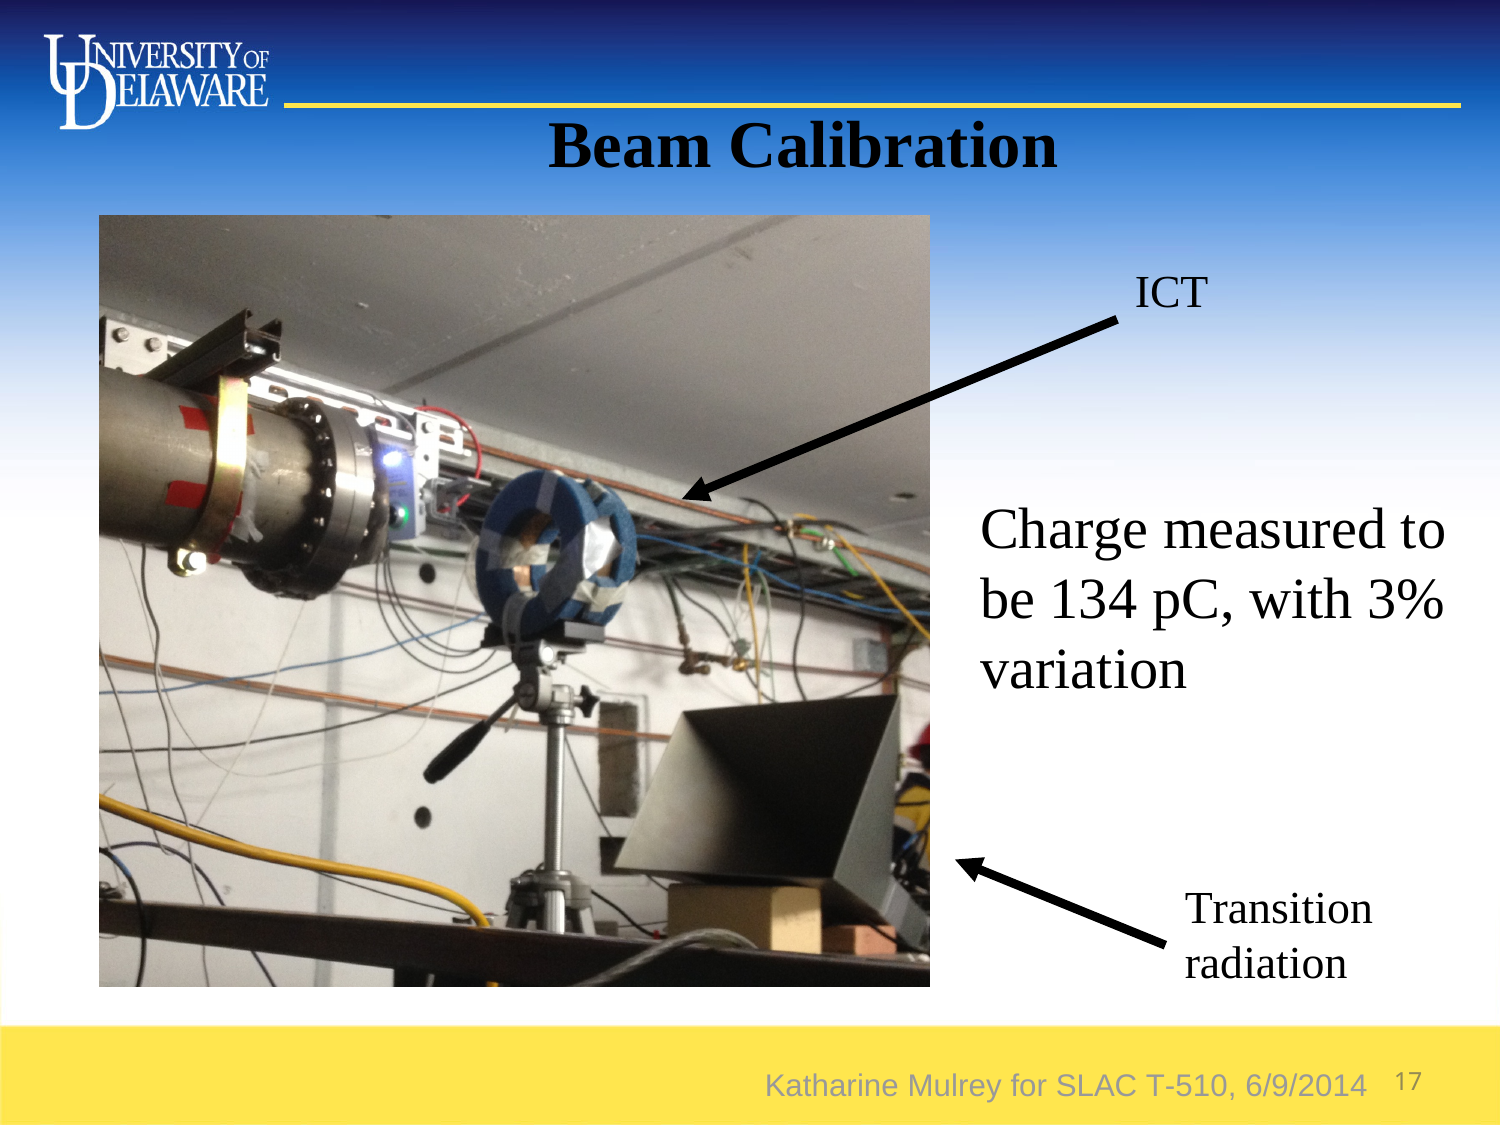

Beam Calibration
ICT
Charge measured to be 134 pC, with 3% variation
Transition radiation
17
Katharine Mulrey for SLAC T-510, 6/9/2014